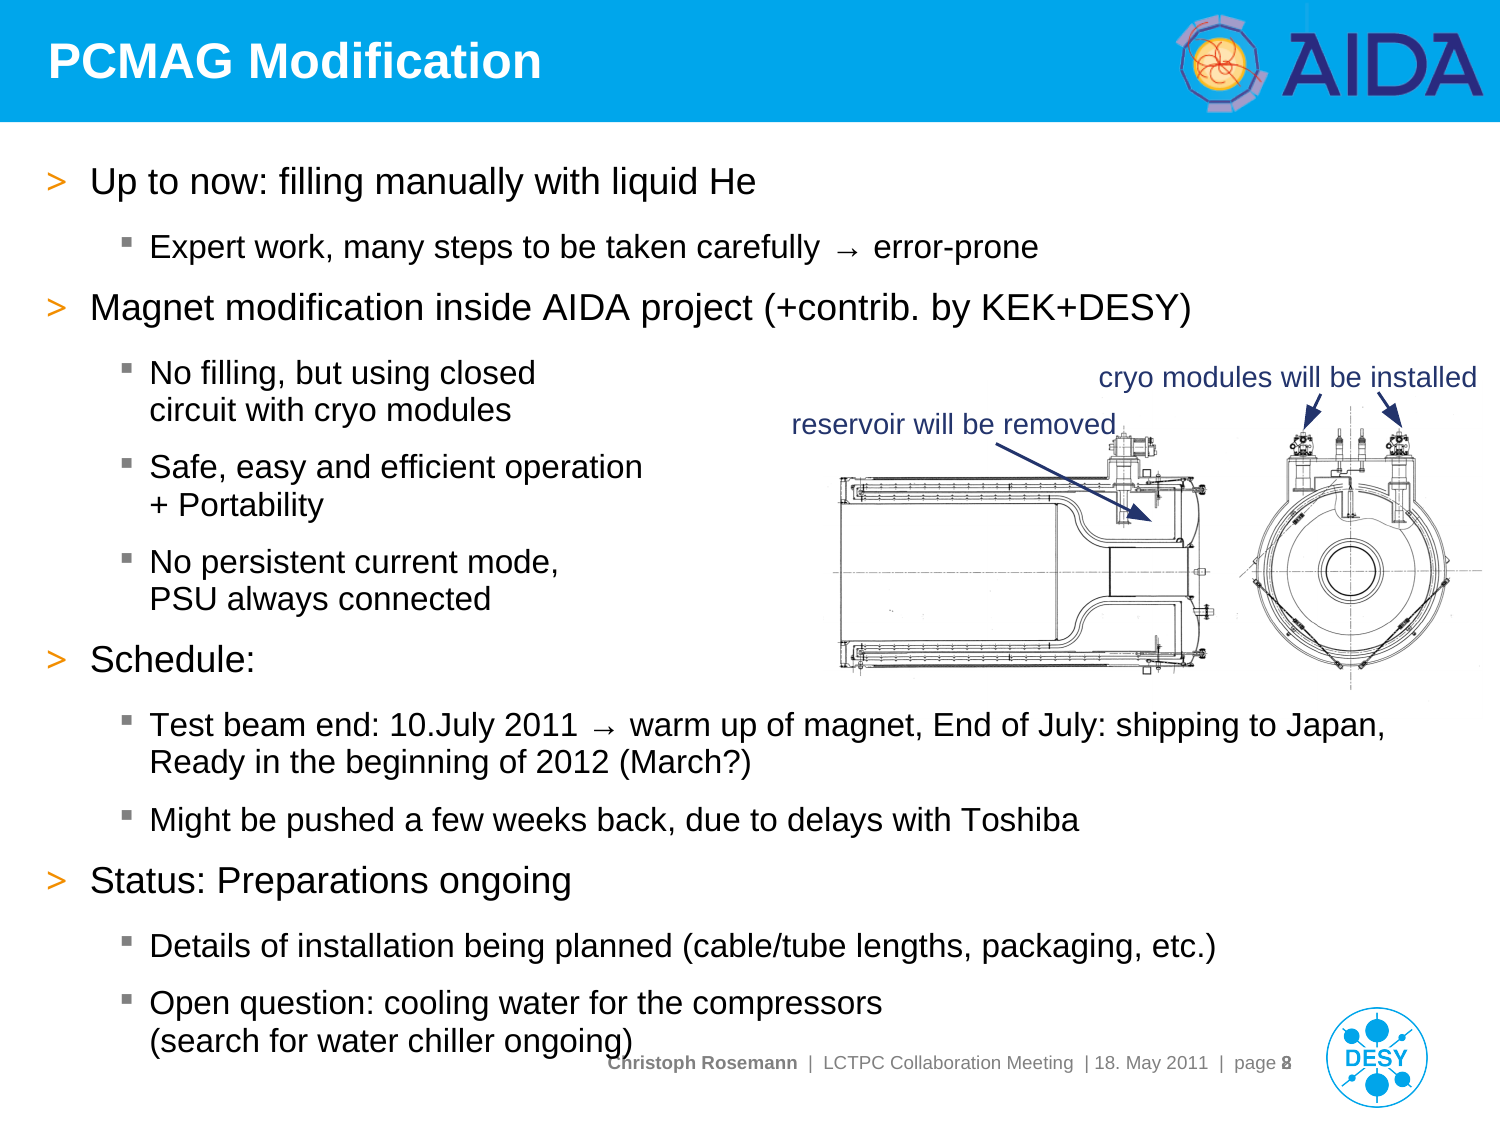

# PCMAG Modification
Up to now: filling manually with liquid He
Expert work, many steps to be taken carefully → error-prone
Magnet modification inside AIDA project (+contrib. by KEK+DESY)
No filling, but using closed
circuit with cryo modules
Safe, easy and efficient operation
+ Portability
No persistent current mode,
PSU always connected
Schedule:
Test beam end: 10.July 2011 → warm up of magnet, End of July: shipping to Japan, Ready in the beginning of 2012 (March?)
Might be pushed a few weeks back, due to delays with Toshiba
Status: Preparations ongoing
Details of installation being planned (cable/tube lengths, packaging, etc.)
Open question: cooling water for the compressors
(search for water chiller ongoing)
cryo modules will be installed
reservoir will be removed
2
Up to now: filling manually with liquid He
Expert work, many steps to be taken carefully
→ error-prone
Magnet modification inside AIDA project:
No filling, but using closed circuit
with cryo modules
Safe, easy and efficient operation + Portability
Schedule:
Test beam end: 10.July 2011 → warm up of magnet
End of July: shipping to Japan
Ready in the beginning of 2012
Status: Preparations ongoing
Details of installation being planned
(cable/tube lengths, packaging, etc.)
Close contact to Japan
Open question: cooling water
for the compressors